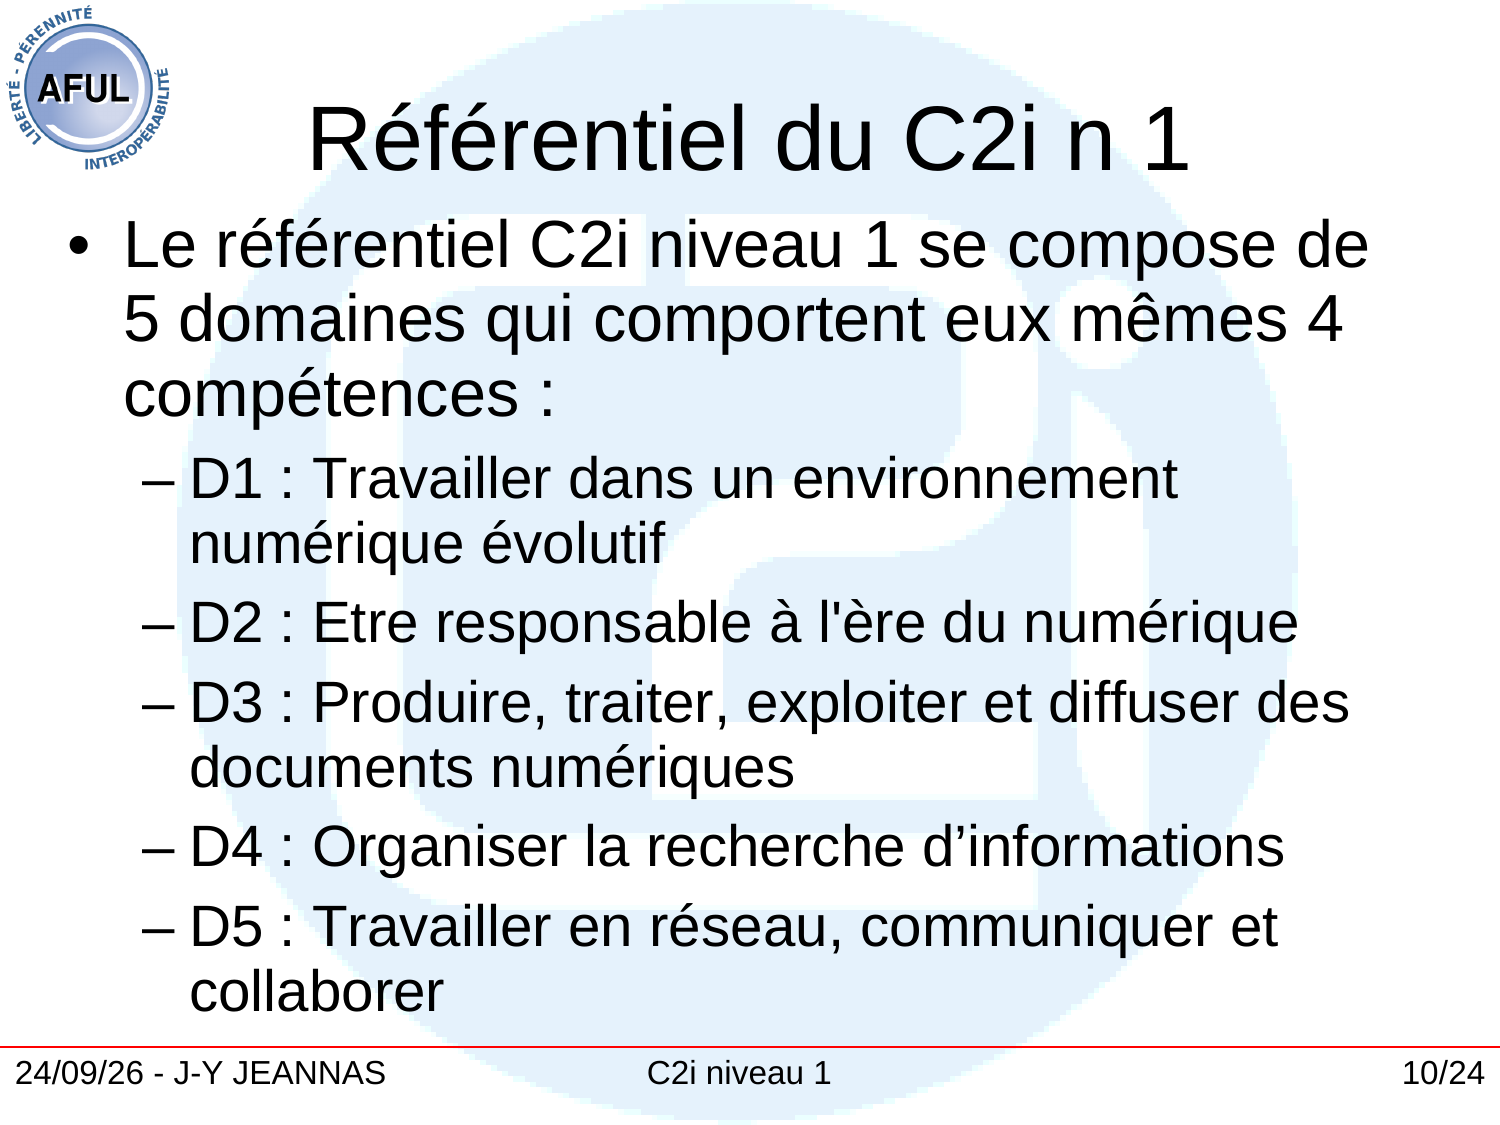

# Référentiel du C2i n 1
Le référentiel C2i niveau 1 se compose de 5 domaines qui comportent eux mêmes 4 compétences :
D1 : Travailler dans un environnement numérique évolutif
D2 : Etre responsable à l'ère du numérique
D3 : Produire, traiter, exploiter et diffuser des documents numériques
D4 : Organiser la recherche d’informations
D5 : Travailler en réseau, communiquer et collaborer
10